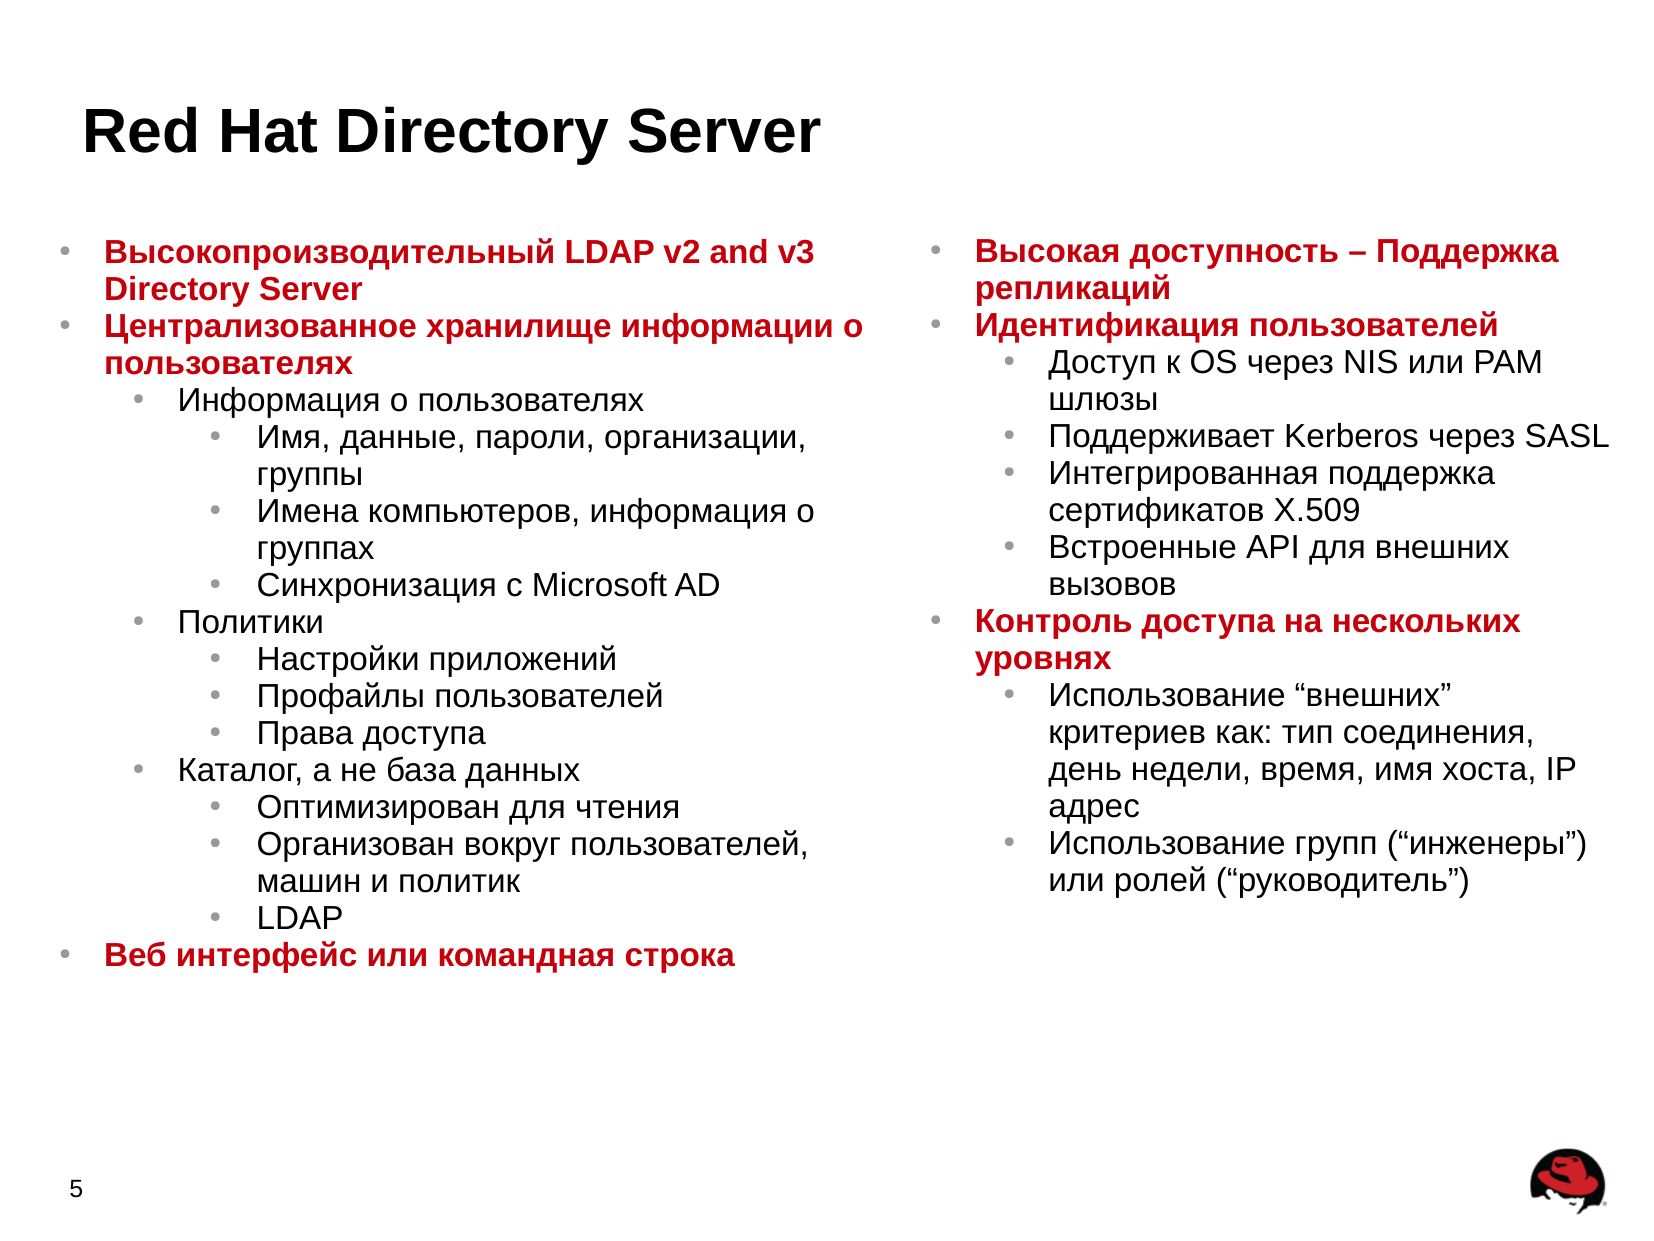

# Red Hat Directory Server
Высокая доступность – Поддержка репликаций
Идентификация пользователей
Доступ к OS через NIS или PAM шлюзы
Поддерживает Kerberos через SASL
Интегрированная поддержка сертификатов X.509
Встроенные API для внешних вызовов
Контроль доступа на нескольких уровнях
Использование “внешних” критериев как: тип соединения, день недели, время, имя хоста, IP адрес
Использование групп (“инженеры”) или ролей (“руководитель”)
Высокопроизводительный LDAP v2 and v3 Directory Server
Централизованное хранилище информации о пользователях
Информация о пользователях
Имя, данные, пароли, организации, группы
Имена компьютеров, информация о группах
Синхронизация с Microsoft AD
Политики
Настройки приложений
Профайлы пользователей
Права доступа
Каталог, а не база данных
Оптимизирован для чтения
Организован вокруг пользователей, машин и политик
LDAP
Веб интерфейс или командная строка